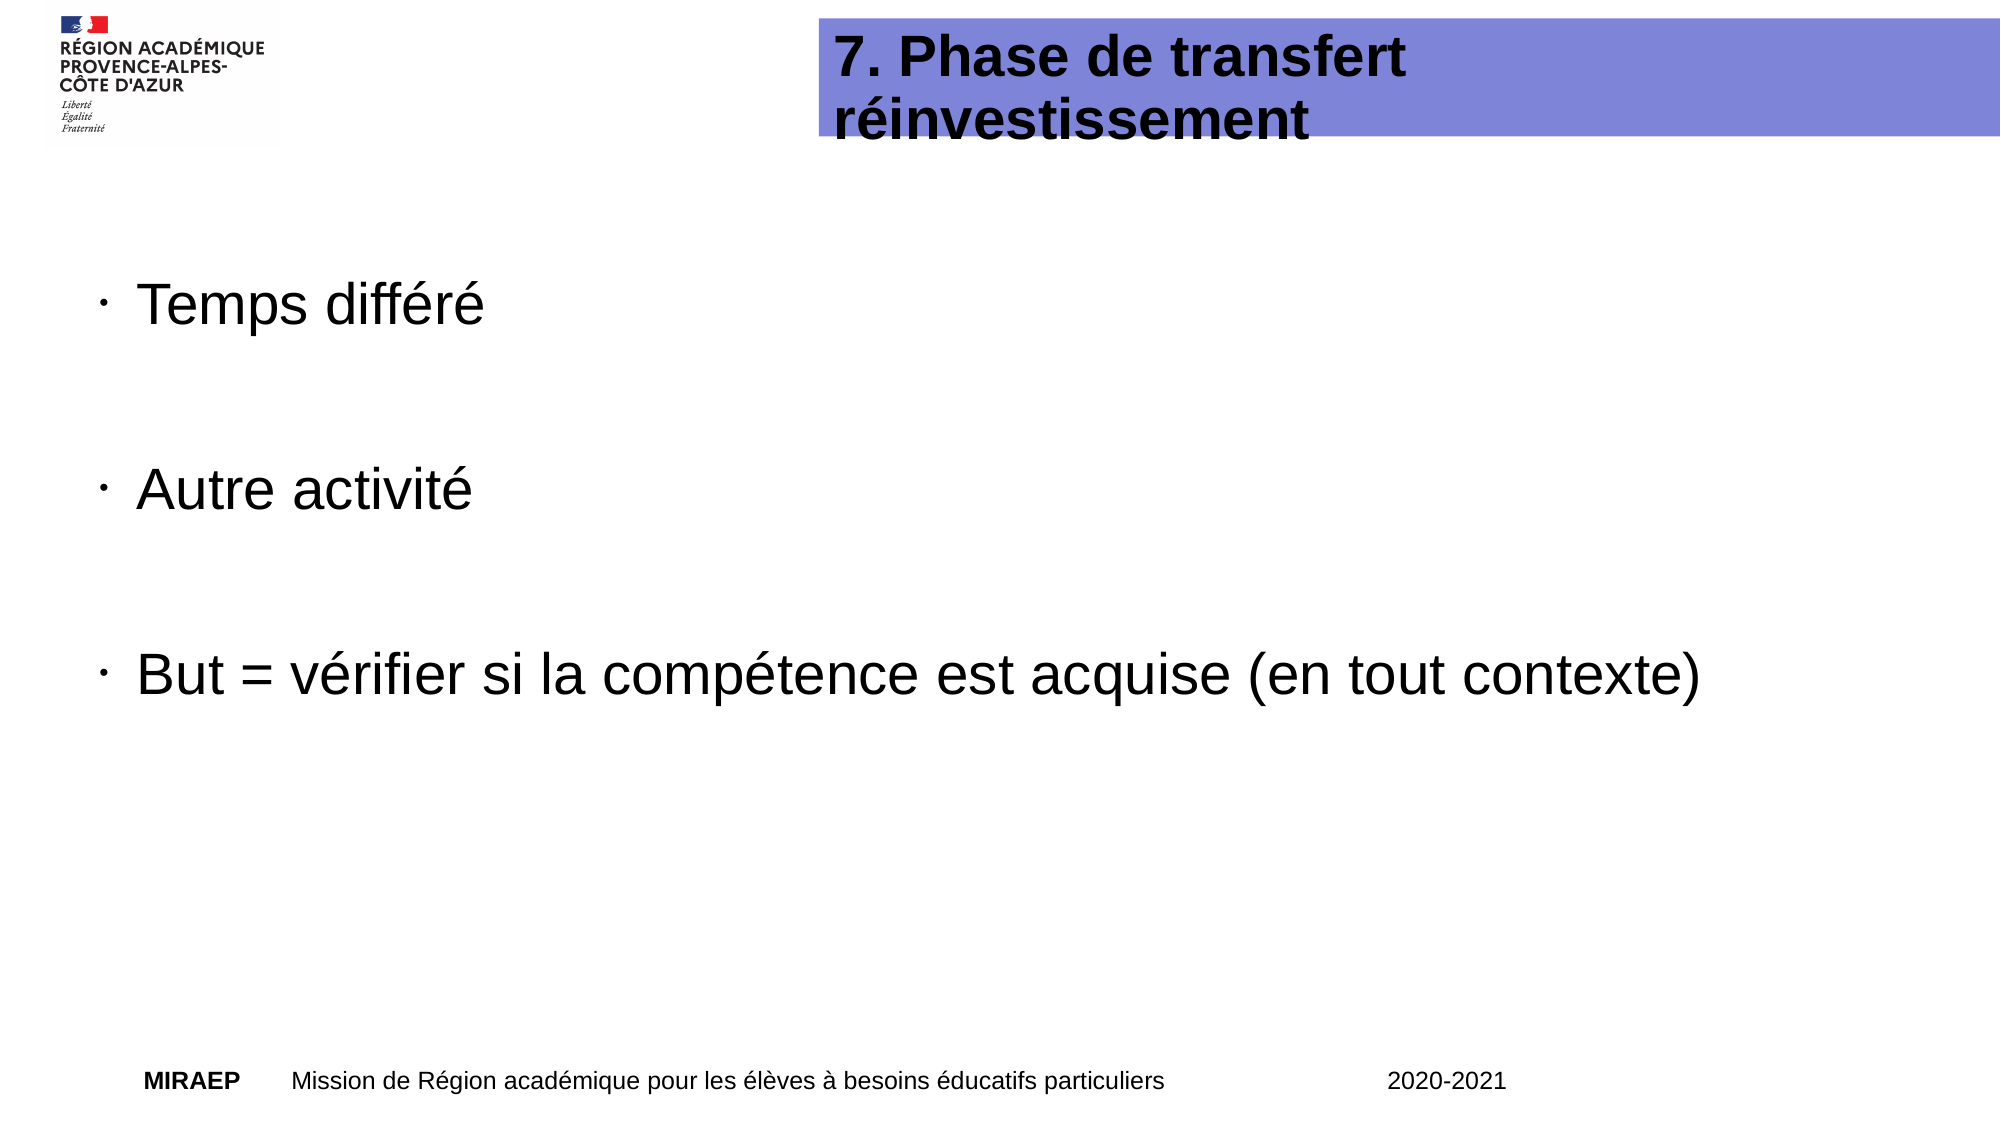

7. Phase de transfert
réinvestissement
# Temps différé
Autre activité
But = vérifier si la compétence est acquise (en tout contexte)